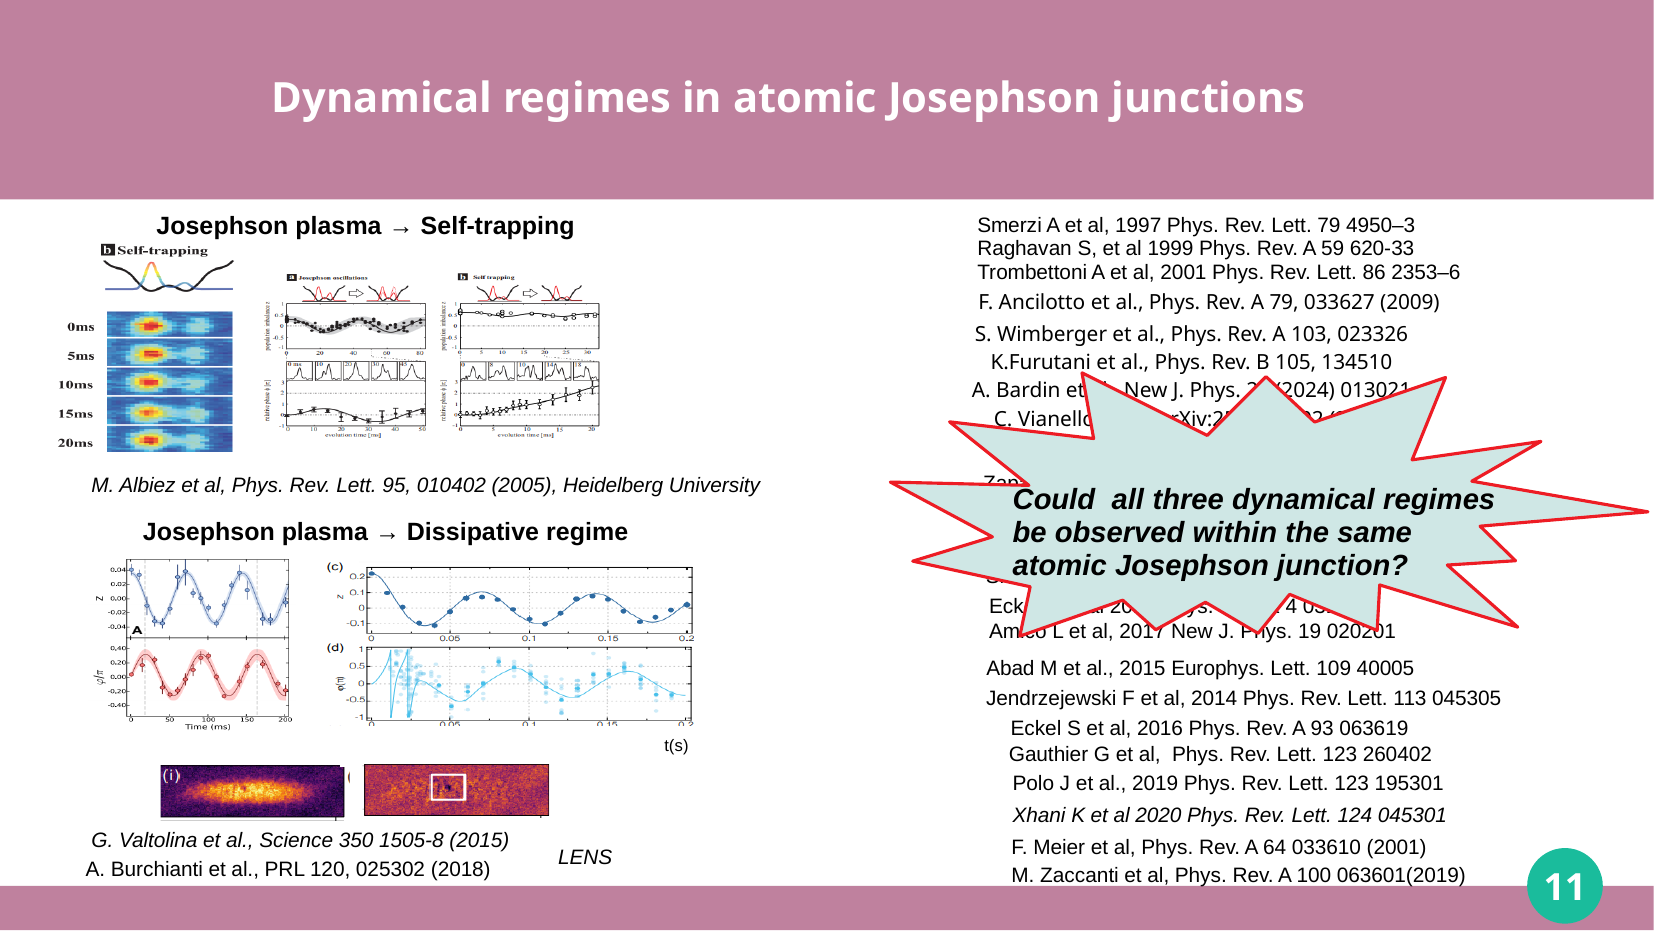

# Dynamical regimes in atomic Josephson junctions
Josephson plasma → Self-trapping
Smerzi A et al, 1997 Phys. Rev. Lett. 79 4950–3
Raghavan S, et al 1999 Phys. Rev. A 59 620-33
Trombettoni A et al, 2001 Phys. Rev. Lett. 86 2353–6
F. Ancilotto et al., Phys. Rev. A 79, 033627 (2009)
S. Wimberger et al., Phys. Rev. A 103, 023326
K.Furutani et al., Phys. Rev. B 105, 134510
A. Bardin et al., New J. Phys. 26 (2024) 013021
C. Vianello et al., arXiv:2509.00902 (2025)
C. Vianello et al., arXiv:2506.06224 (2025)
Zapata I et al, 1998 Phys. Rev. A 57 R28–31
M. Albiez et al, Phys. Rev. Lett. 95, 010402 (2005), Heidelberg University
Could all three dynamical regimes
be observed within the same
atomic Josephson junction?
Schumm T et al, 2005 Nat. Phys. 1 57–62
Josephson plasma → Dissipative regime
G. Spagnolli et al 2017 Phys. Rev. Lett. 118 230403
Shin Y et al. 2004 Phys. Rev. Lett. 92 050405
Eckel S et al 2014 Phys. Rev. X 4 031052
Amico L et al, 2017 New J. Phys. 19 020201
Abad M et al., 2015 Europhys. Lett. 109 40005
Jendrzejewski F et al, 2014 Phys. Rev. Lett. 113 045305
Eckel S et al, 2016 Phys. Rev. A 93 063619
t(s)
Gauthier G et al, Phys. Rev. Lett. 123 260402
Polo J et al., 2019 Phys. Rev. Lett. 123 195301
Xhani K et al 2020 Phys. Rev. Lett. 124 045301
G. Valtolina et al., Science 350 1505-8 (2015)
F. Meier et al, Phys. Rev. A 64 033610 (2001)
LENS
A. Burchianti et al., PRL 120, 025302 (2018)
M. Zaccanti et al, Phys. Rev. A 100 063601(2019)